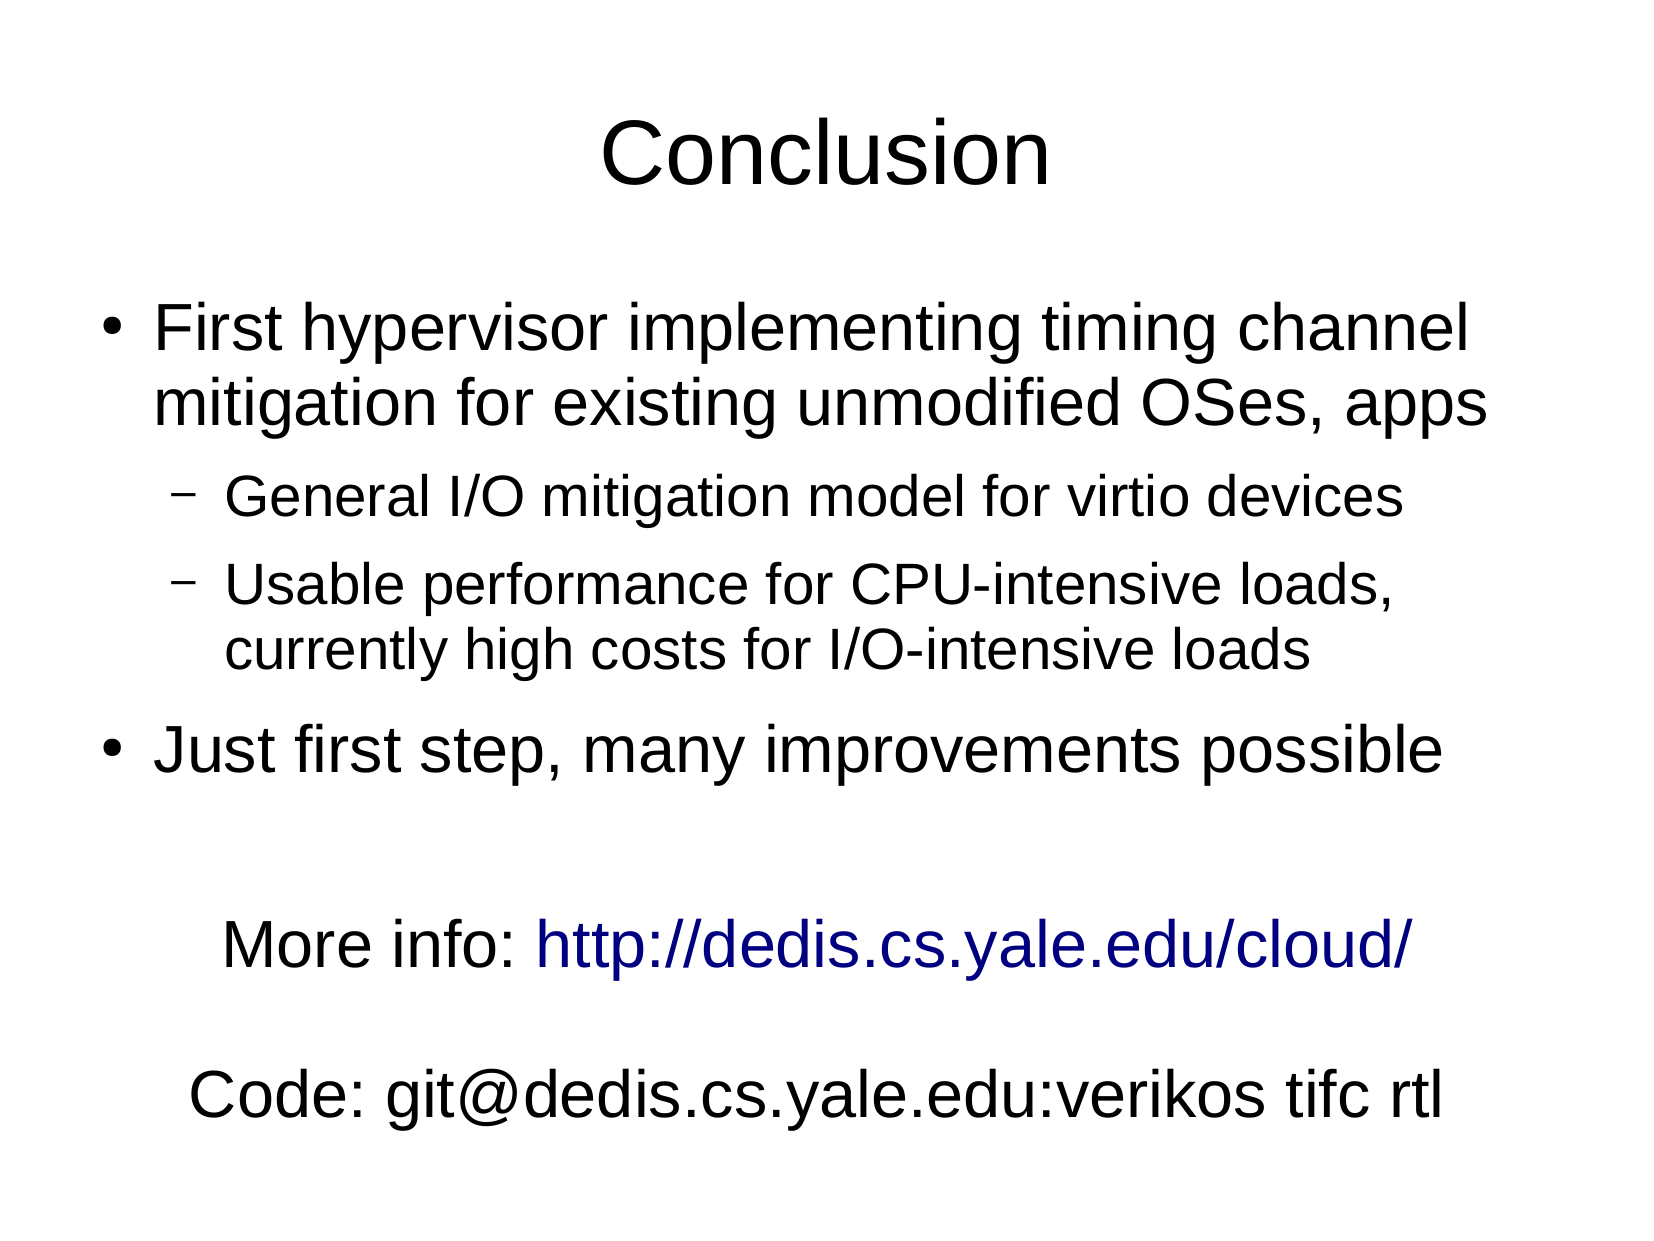

# Conclusion
First hypervisor implementing timing channel mitigation for existing unmodified OSes, apps
General I/O mitigation model for virtio devices
Usable performance for CPU-intensive loads,
currently high costs for I/O-intensive loads
Just first step, many improvements possible
More info: http://dedis.cs.yale.edu/cloud/
Code: git@dedis.cs.yale.edu:verikos tifc rtl